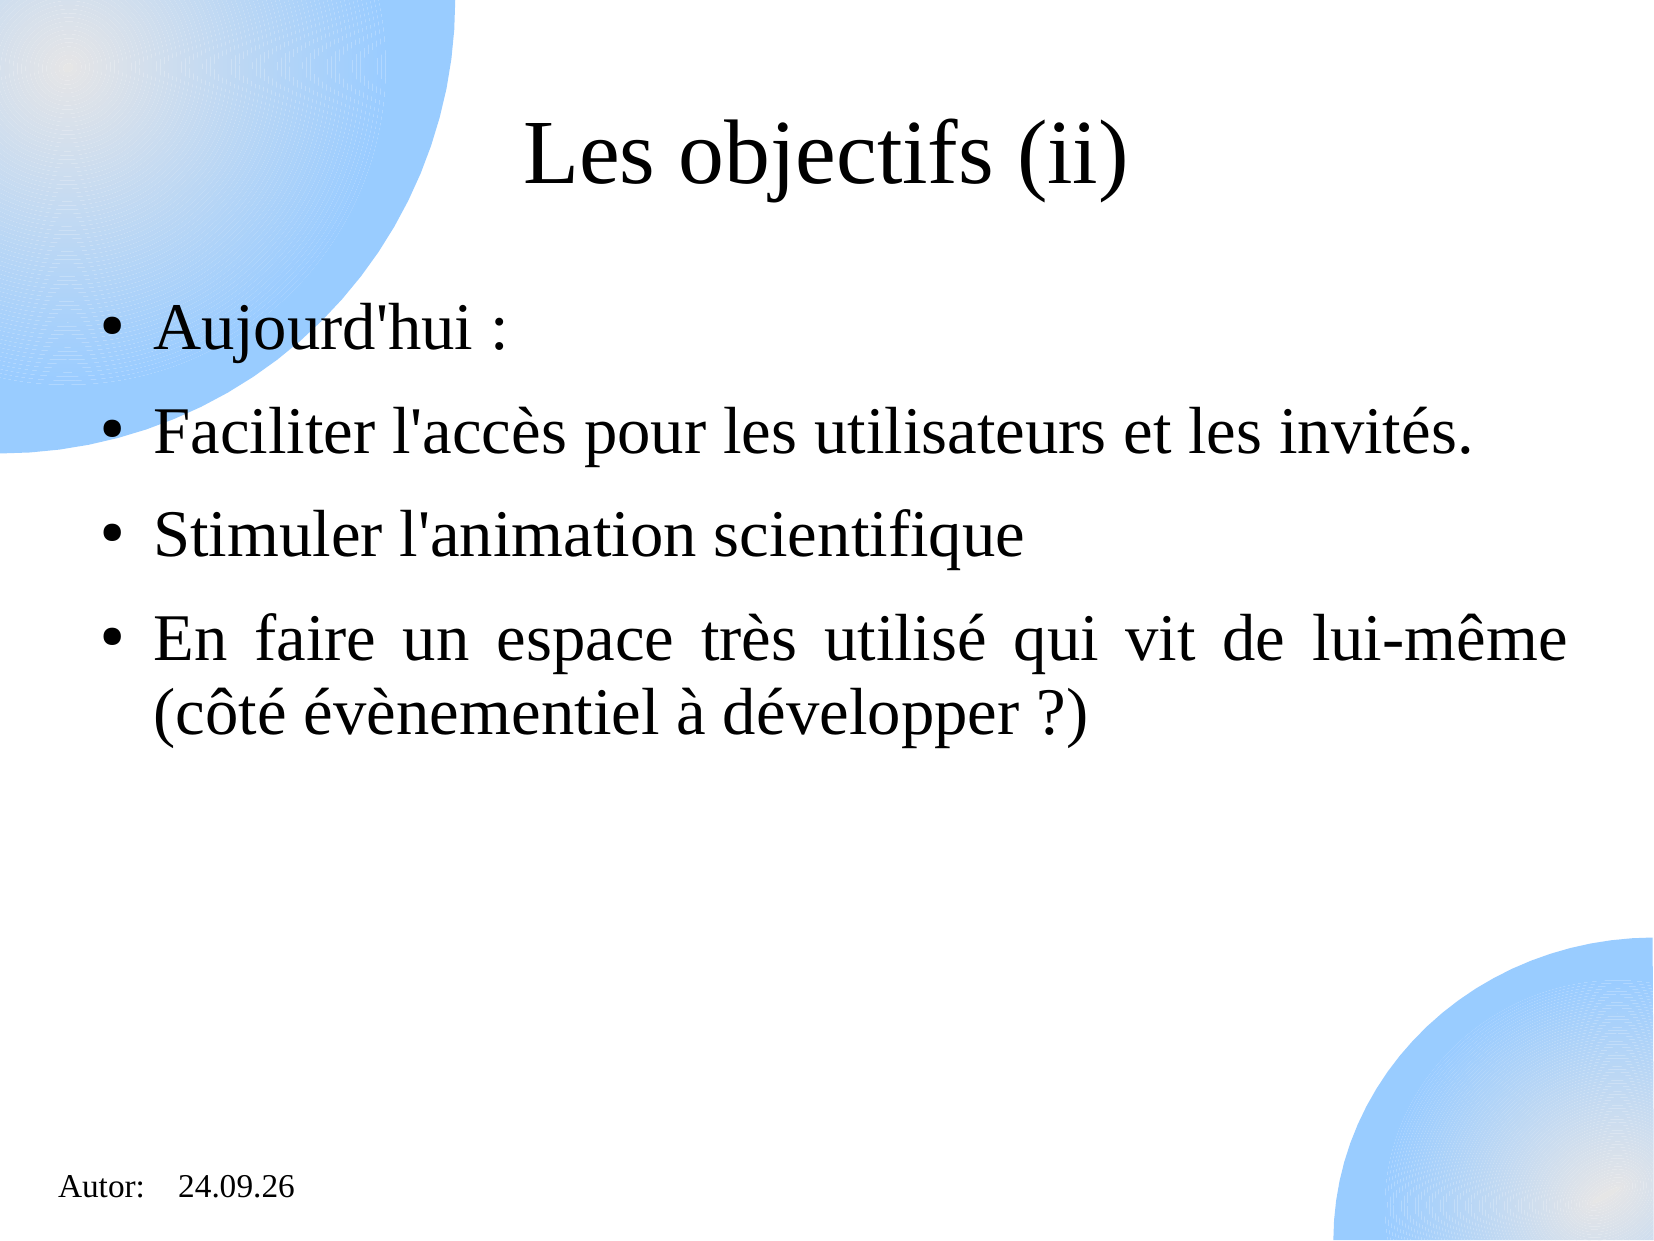

# Les objectifs (ii)
Aujourd'hui :
Faciliter l'accès pour les utilisateurs et les invités.
Stimuler l'animation scientifique
En faire un espace très utilisé qui vit de lui-même (côté évènementiel à développer ?)